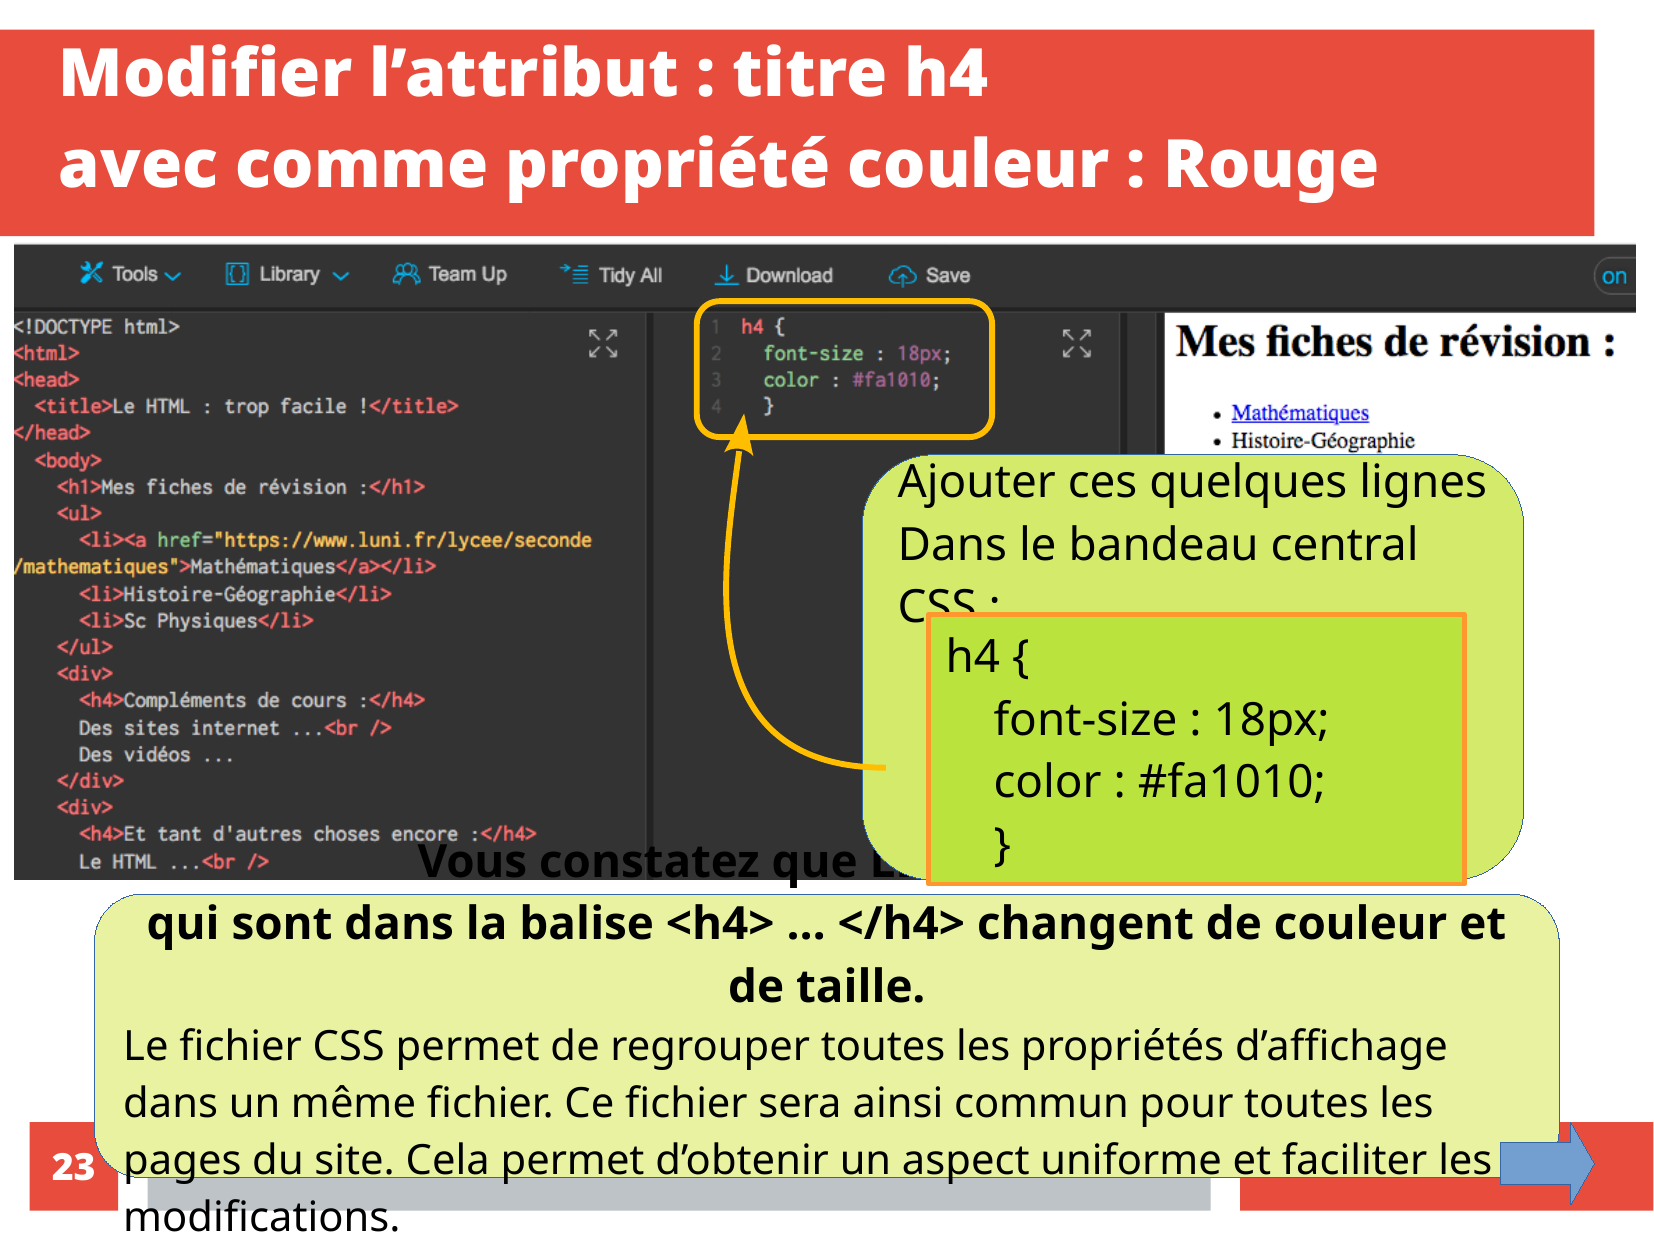

# Modifier l’attribut : titre h4 avec comme propriété couleur : Rouge
Ajouter ces quelques lignes
Dans le bandeau central CSS :
h4 {
 font-size : 18px;
 color : #fa1010;
 }
Vous constatez que LES DEUX textes
qui sont dans la balise <h4> … </h4> changent de couleur et de taille.
Le fichier CSS permet de regrouper toutes les propriétés d’affichage dans un même fichier. Ce fichier sera ainsi commun pour toutes les pages du site. Cela permet d’obtenir un aspect uniforme et faciliter les modifications.
23